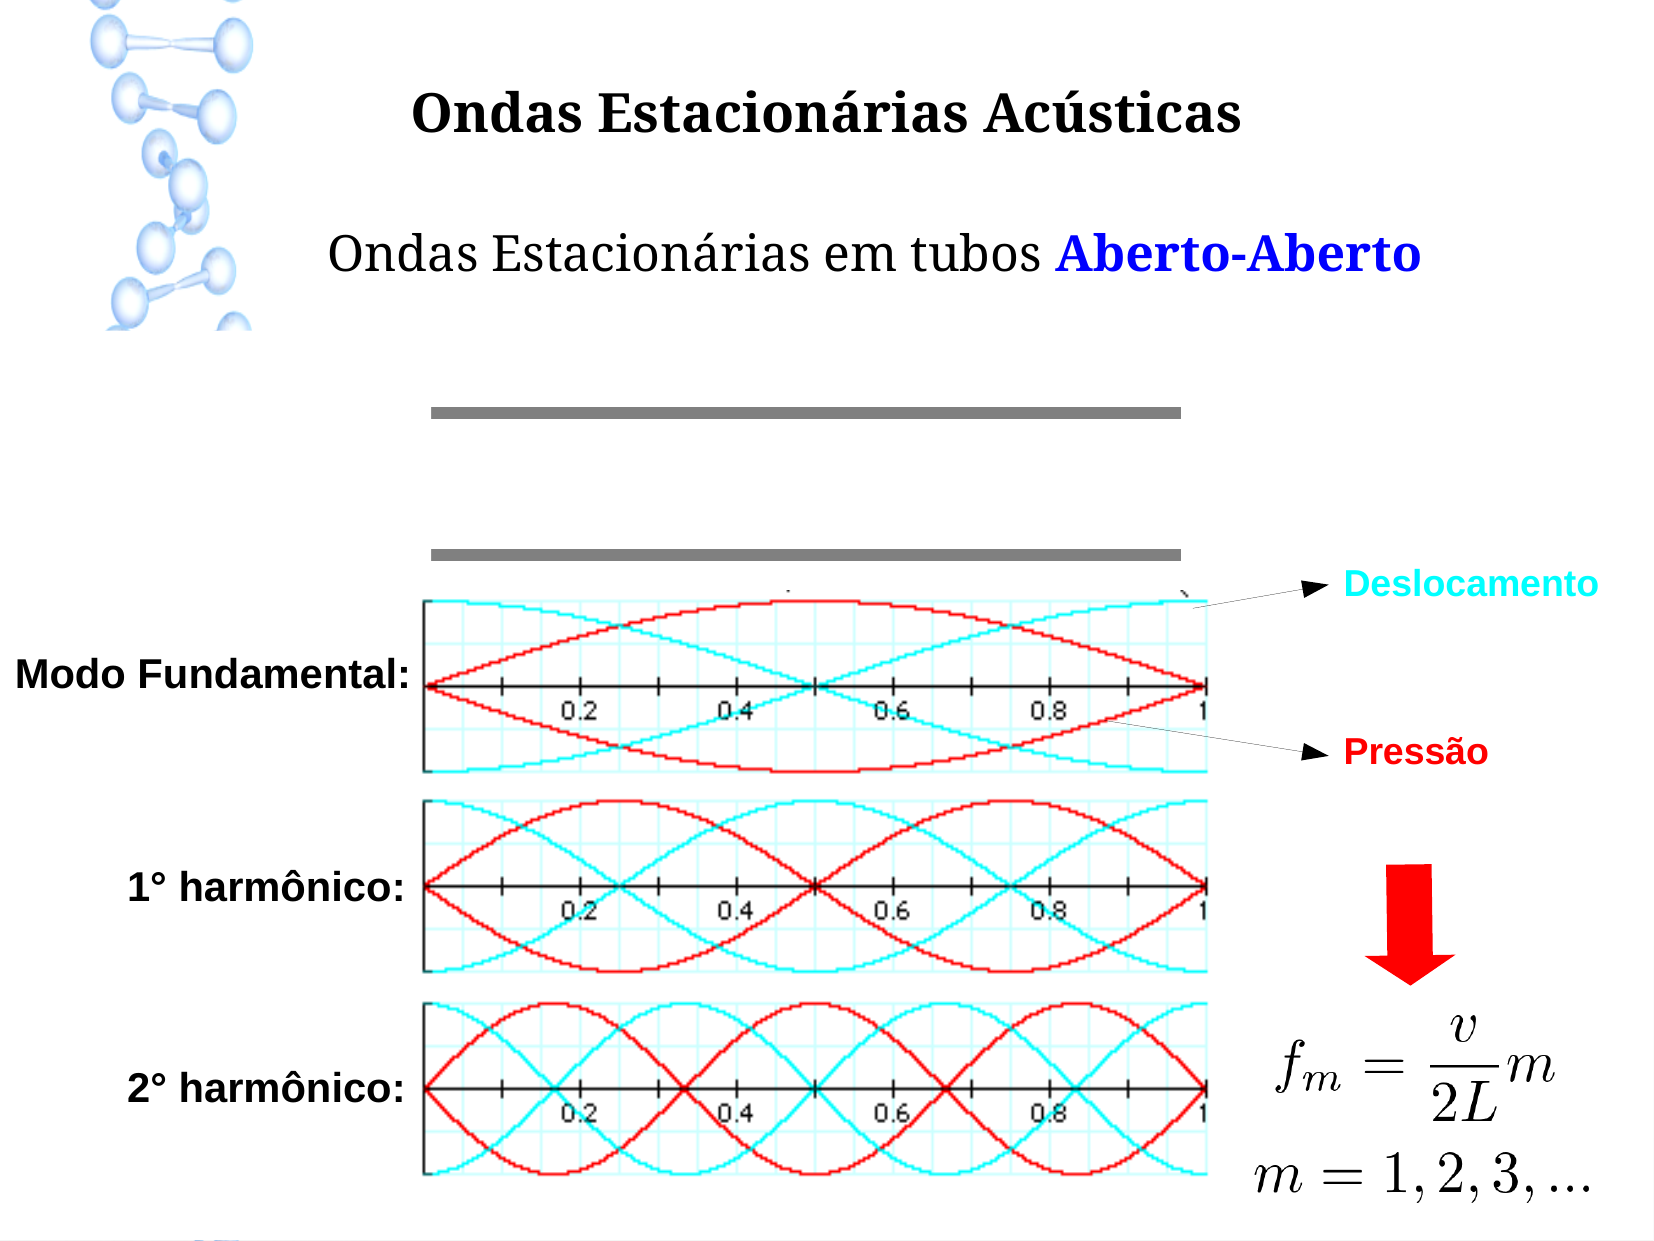

Ondas Estacionárias Acústicas
Ondas Estacionárias em tubos Aberto-Aberto
Deslocamento
Pressão
Modo Fundamental:
1° harmônico:
2° harmônico: